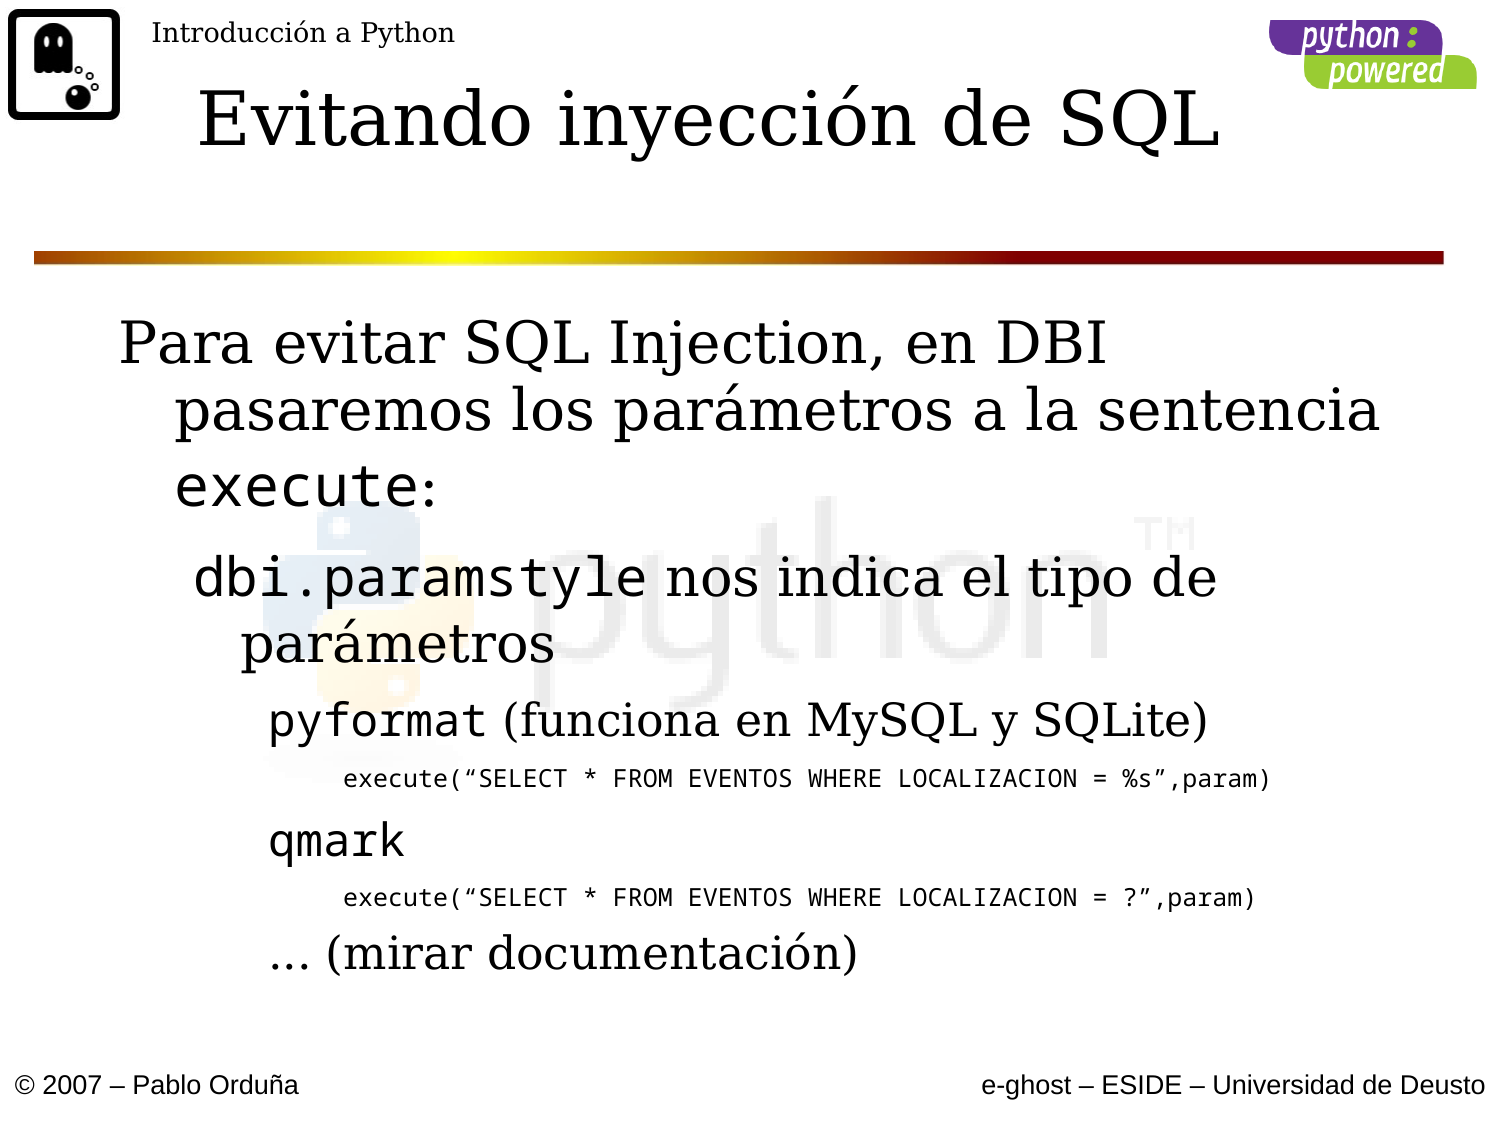

# Evitando inyección de SQL
Para evitar SQL Injection, en DBI pasaremos los parámetros a la sentencia execute:
dbi.paramstyle nos indica el tipo de parámetros
pyformat (funciona en MySQL y SQLite)
execute(“SELECT * FROM EVENTOS WHERE LOCALIZACION = %s”,param)
qmark
execute(“SELECT * FROM EVENTOS WHERE LOCALIZACION = ?”,param)
... (mirar documentación)